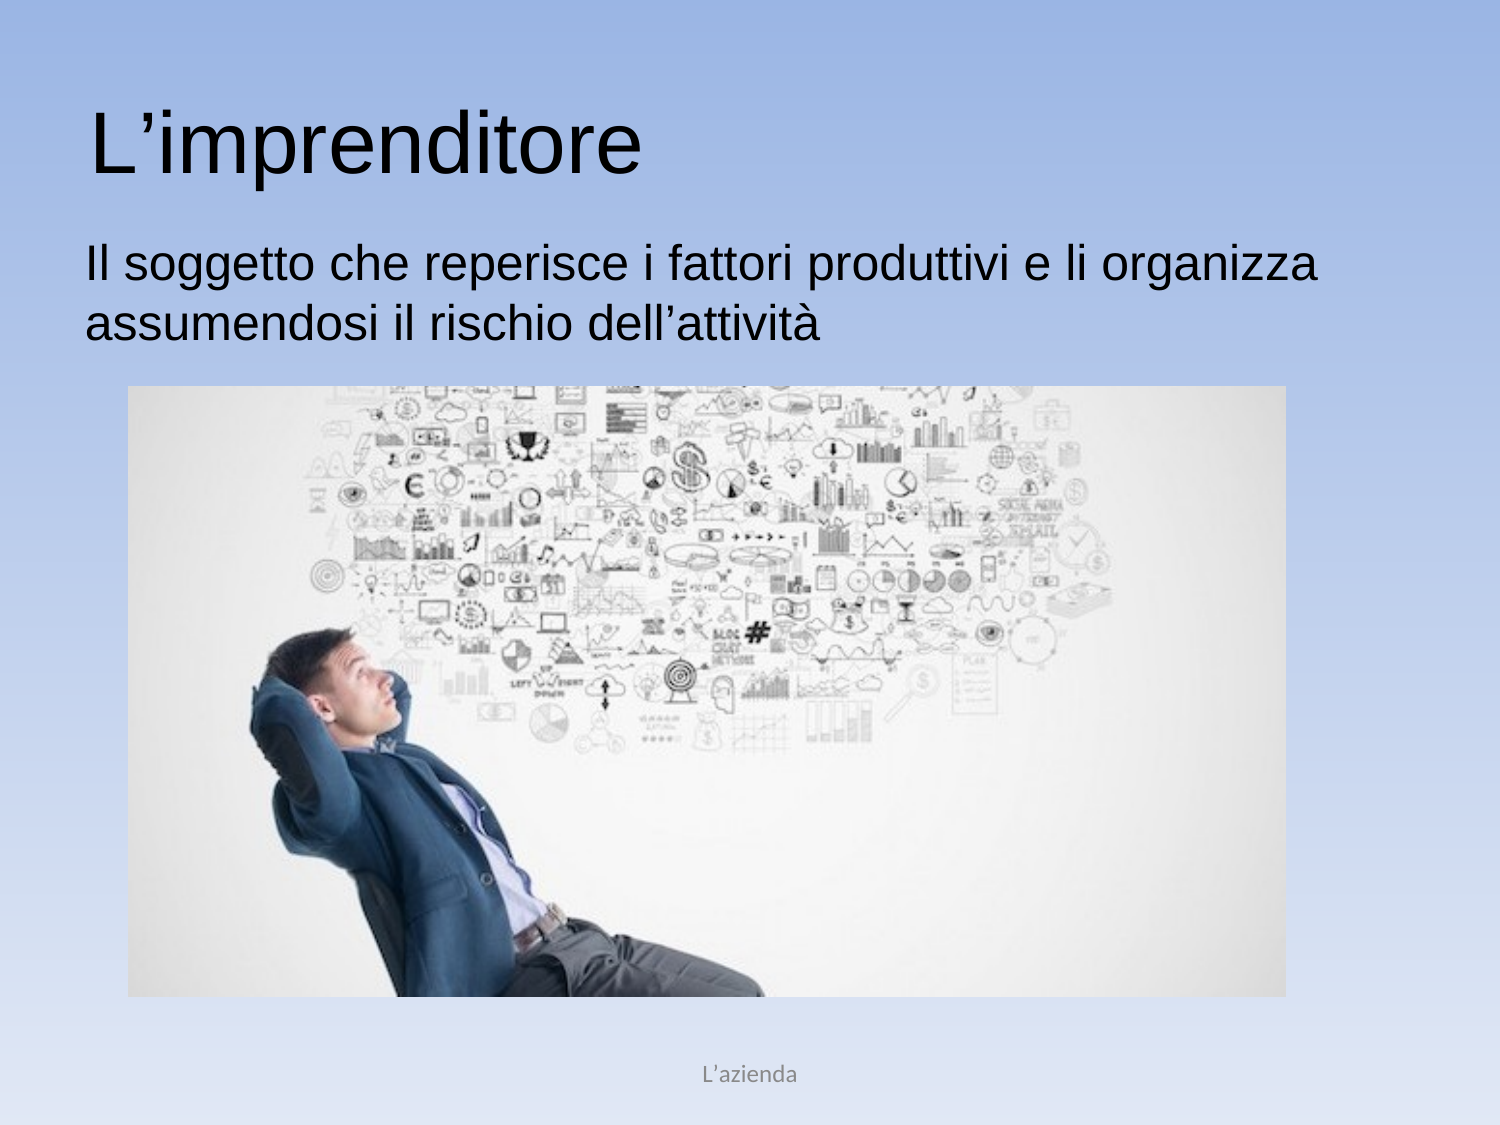

L’imprenditore
Il soggetto che reperisce i fattori produttivi e li organizza assumendosi il rischio dell’attività
L’azienda